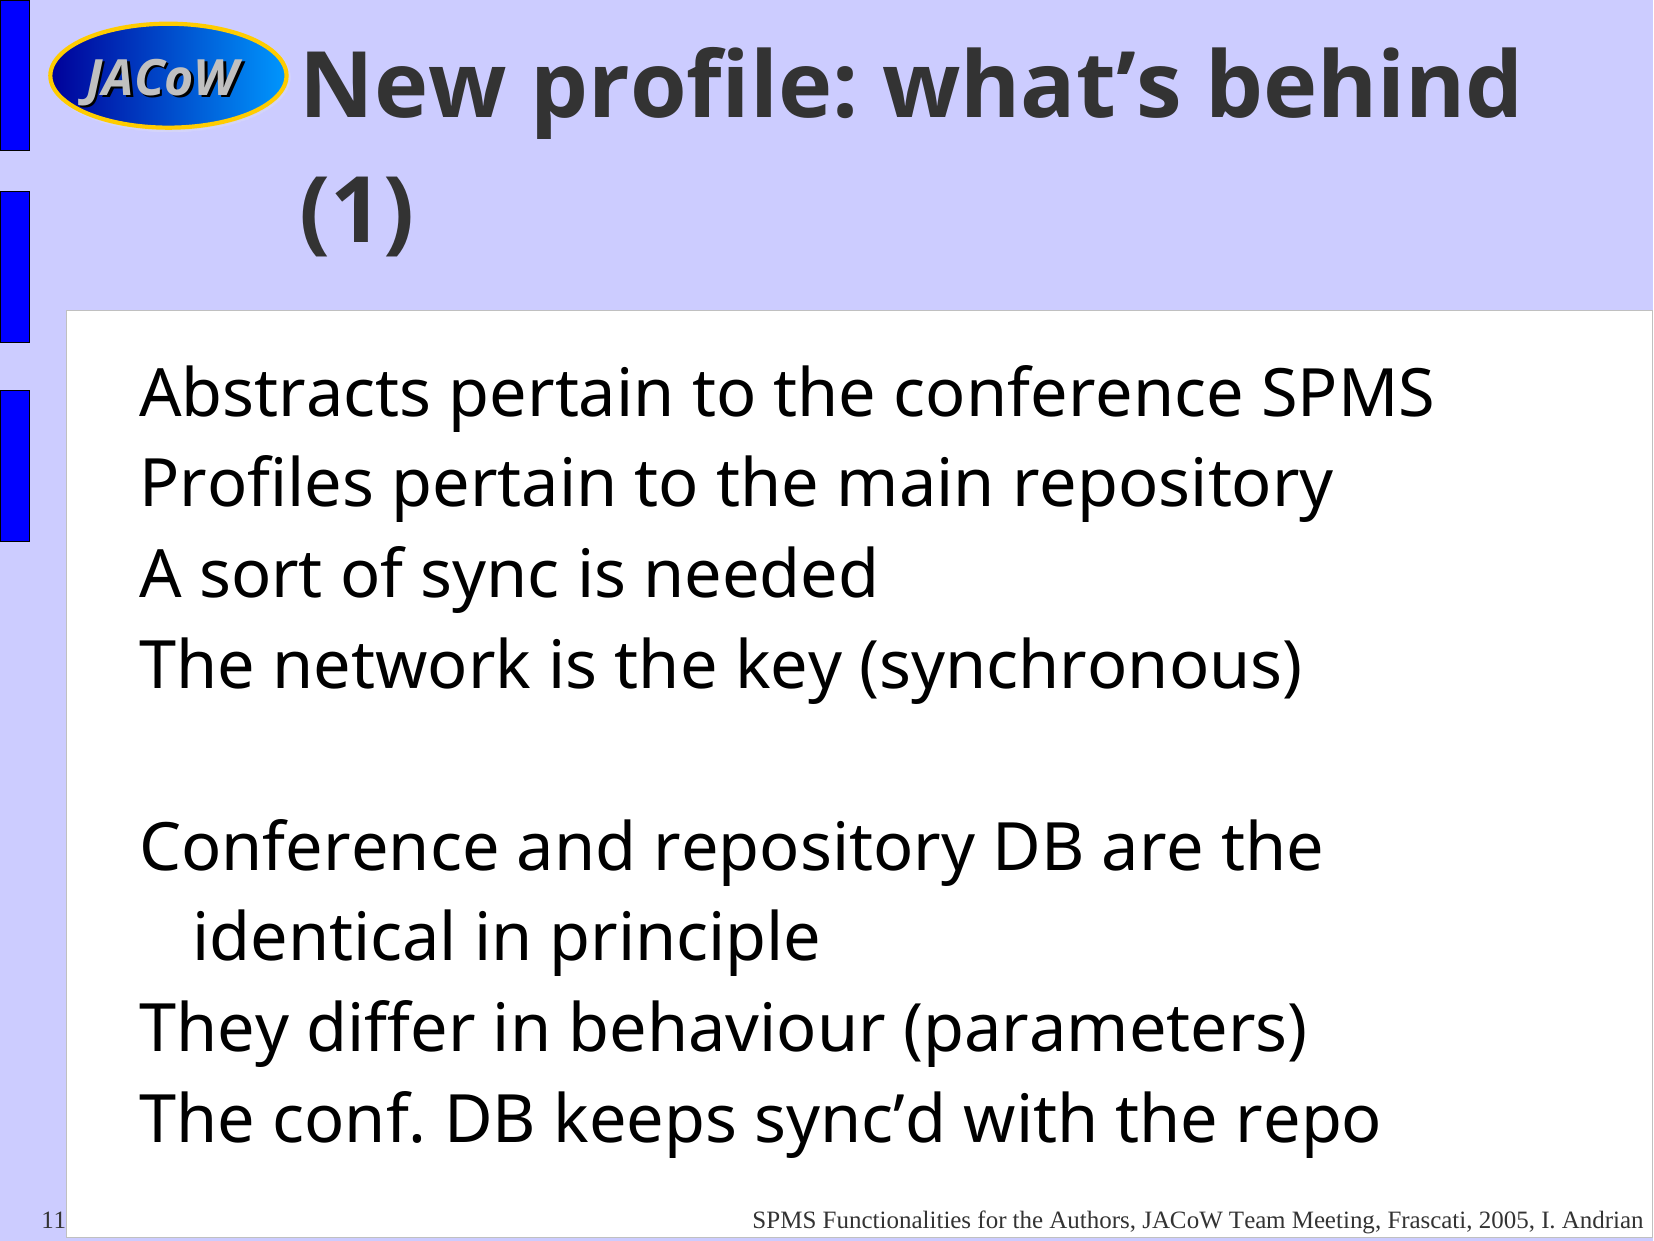

# New profile: what’s behind (1)
Abstracts pertain to the conference SPMS
Profiles pertain to the main repository
A sort of sync is needed
The network is the key (synchronous)
Conference and repository DB are the identical in principle
They differ in behaviour (parameters)
The conf. DB keeps sync’d with the repo
11
SPMS Functionalities for the Authors, JACoW Team Meeting, Frascati, 2005, I. Andrian